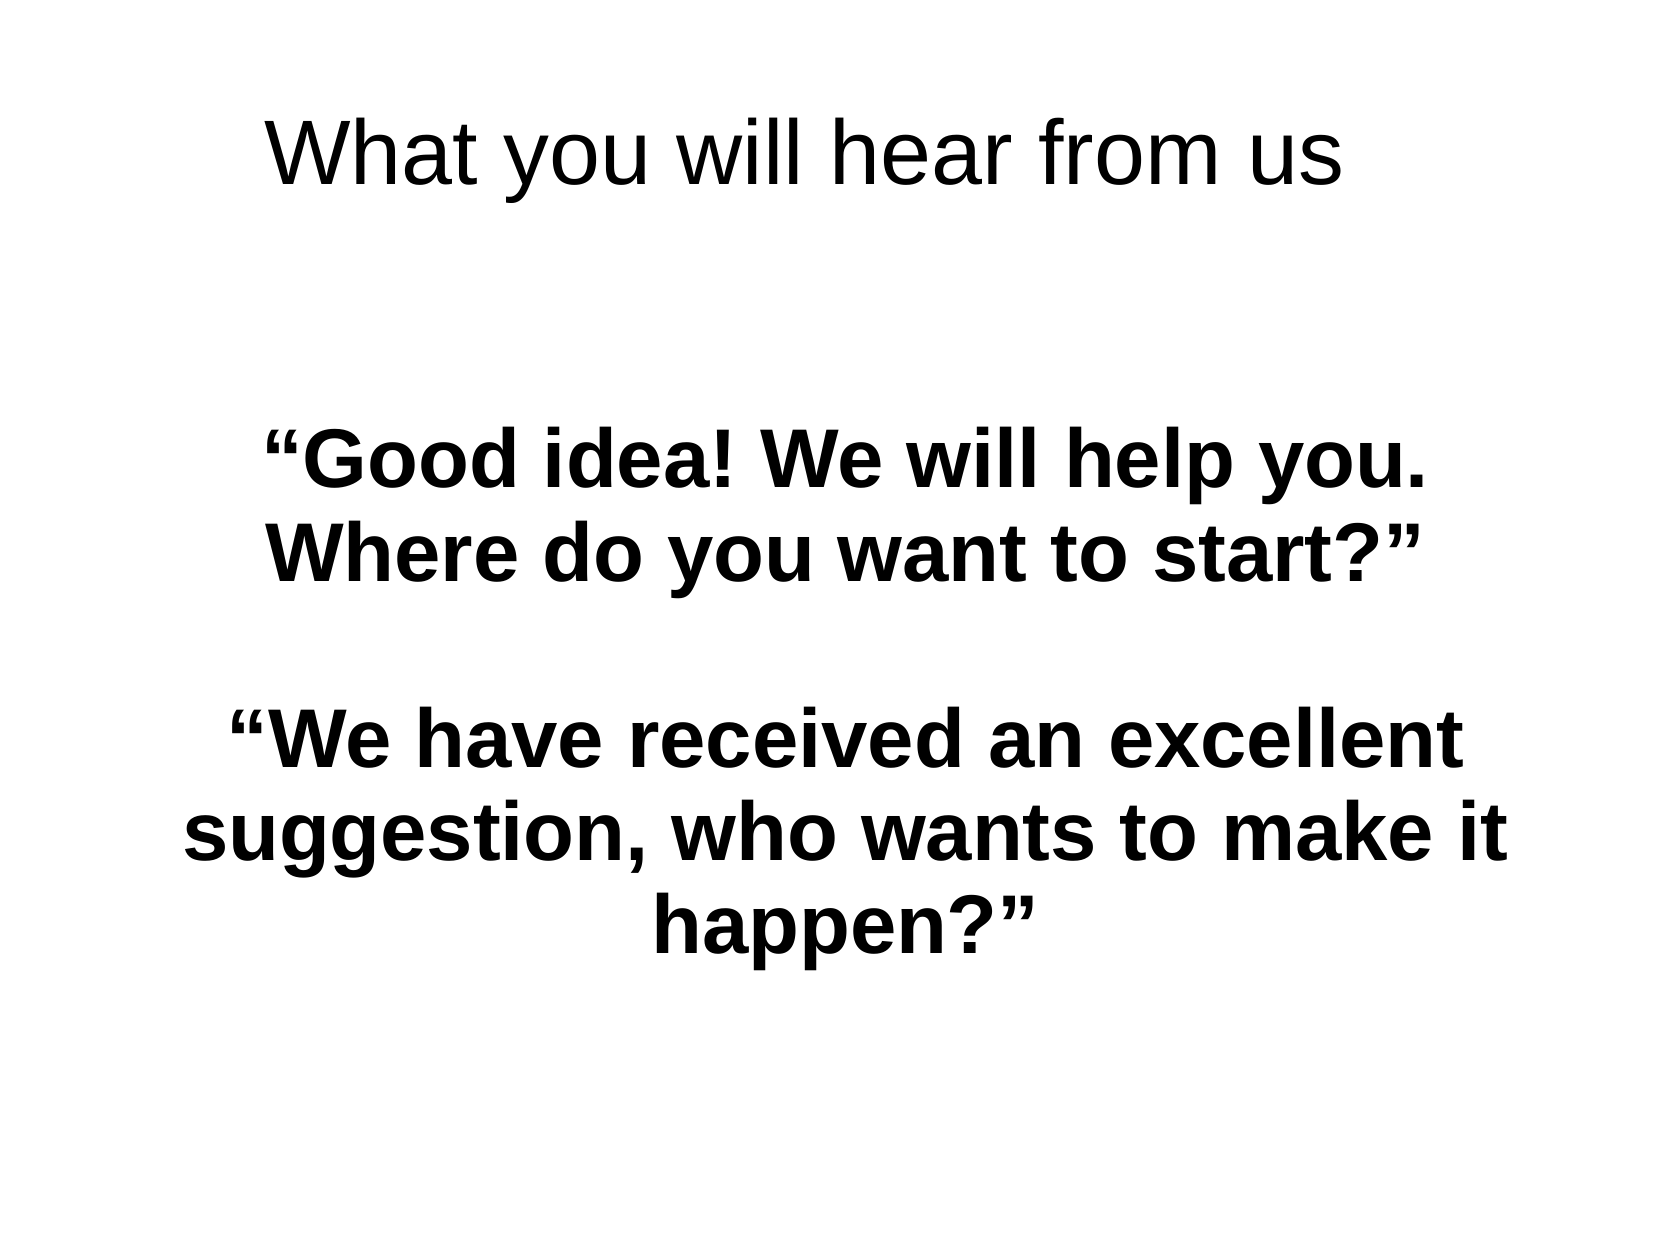

# What you will hear from us
“Good idea! We will help you. Where do you want to start?”
“We have received an excellent suggestion, who wants to make it happen?”